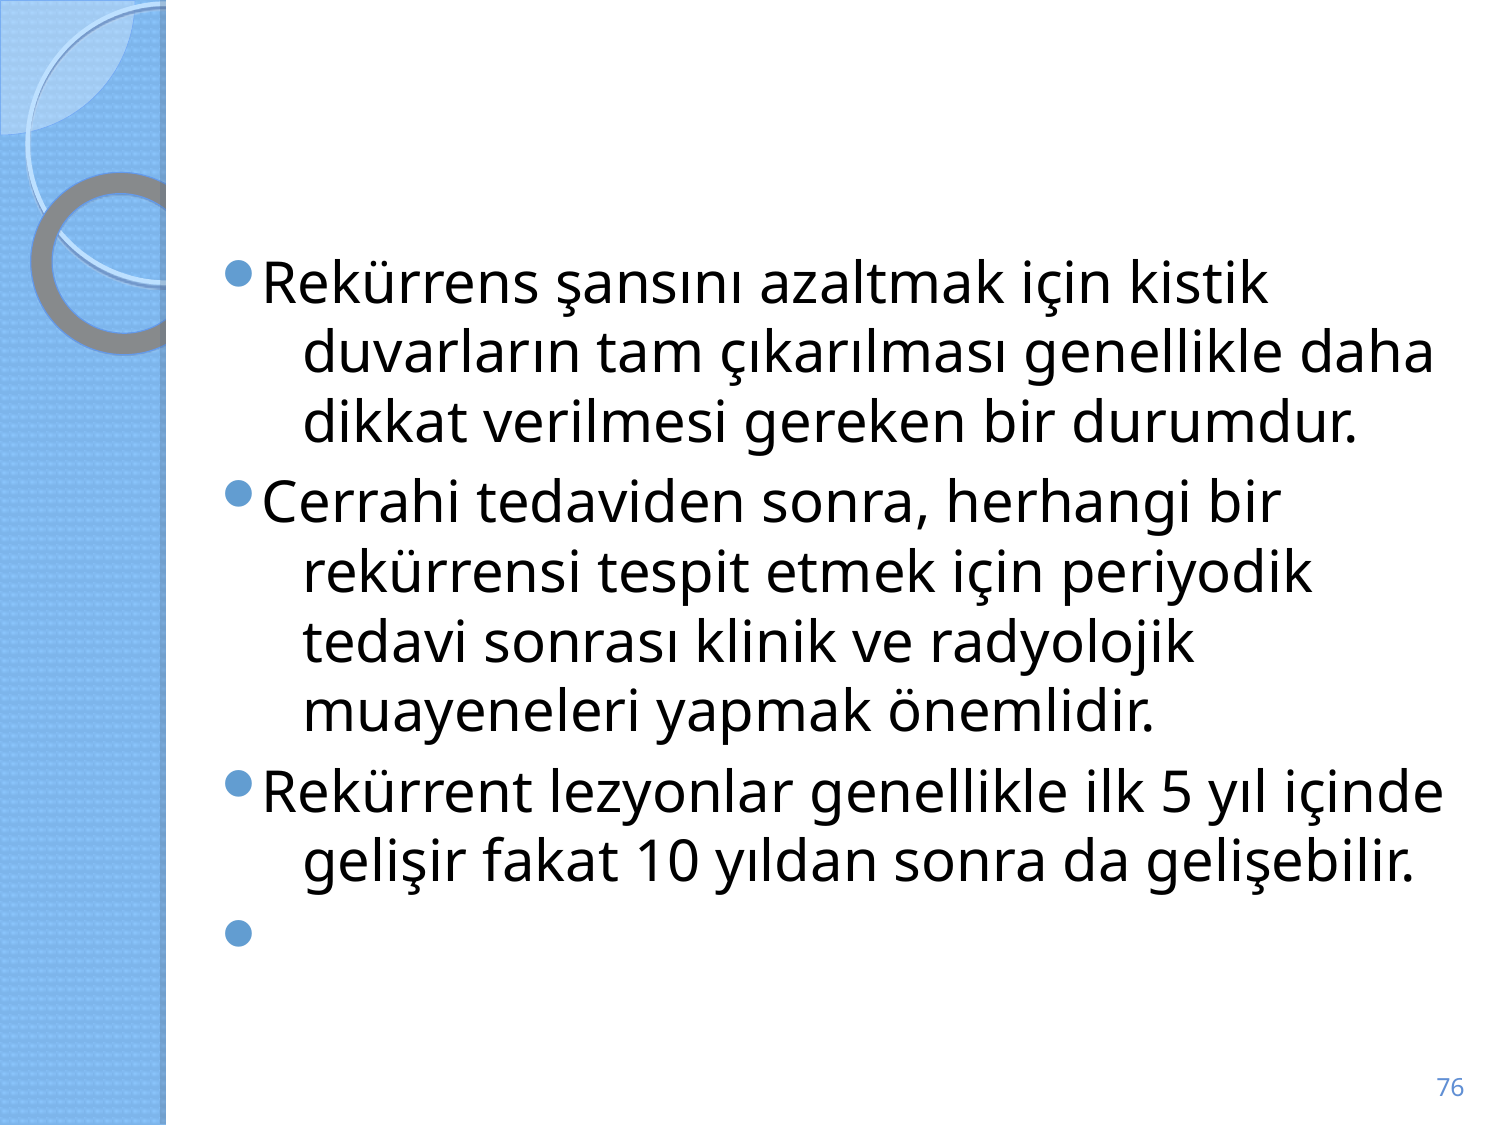

#
Rekürrens şansını azaltmak için kistik duvarların tam çıkarılması genellikle daha dikkat verilmesi gereken bir durumdur.
Cerrahi tedaviden sonra, herhangi bir rekürrensi tespit etmek için periyodik tedavi sonrası klinik ve radyolojik muayeneleri yapmak önemlidir.
Rekürrent lezyonlar genellikle ilk 5 yıl içinde gelişir fakat 10 yıldan sonra da gelişebilir.